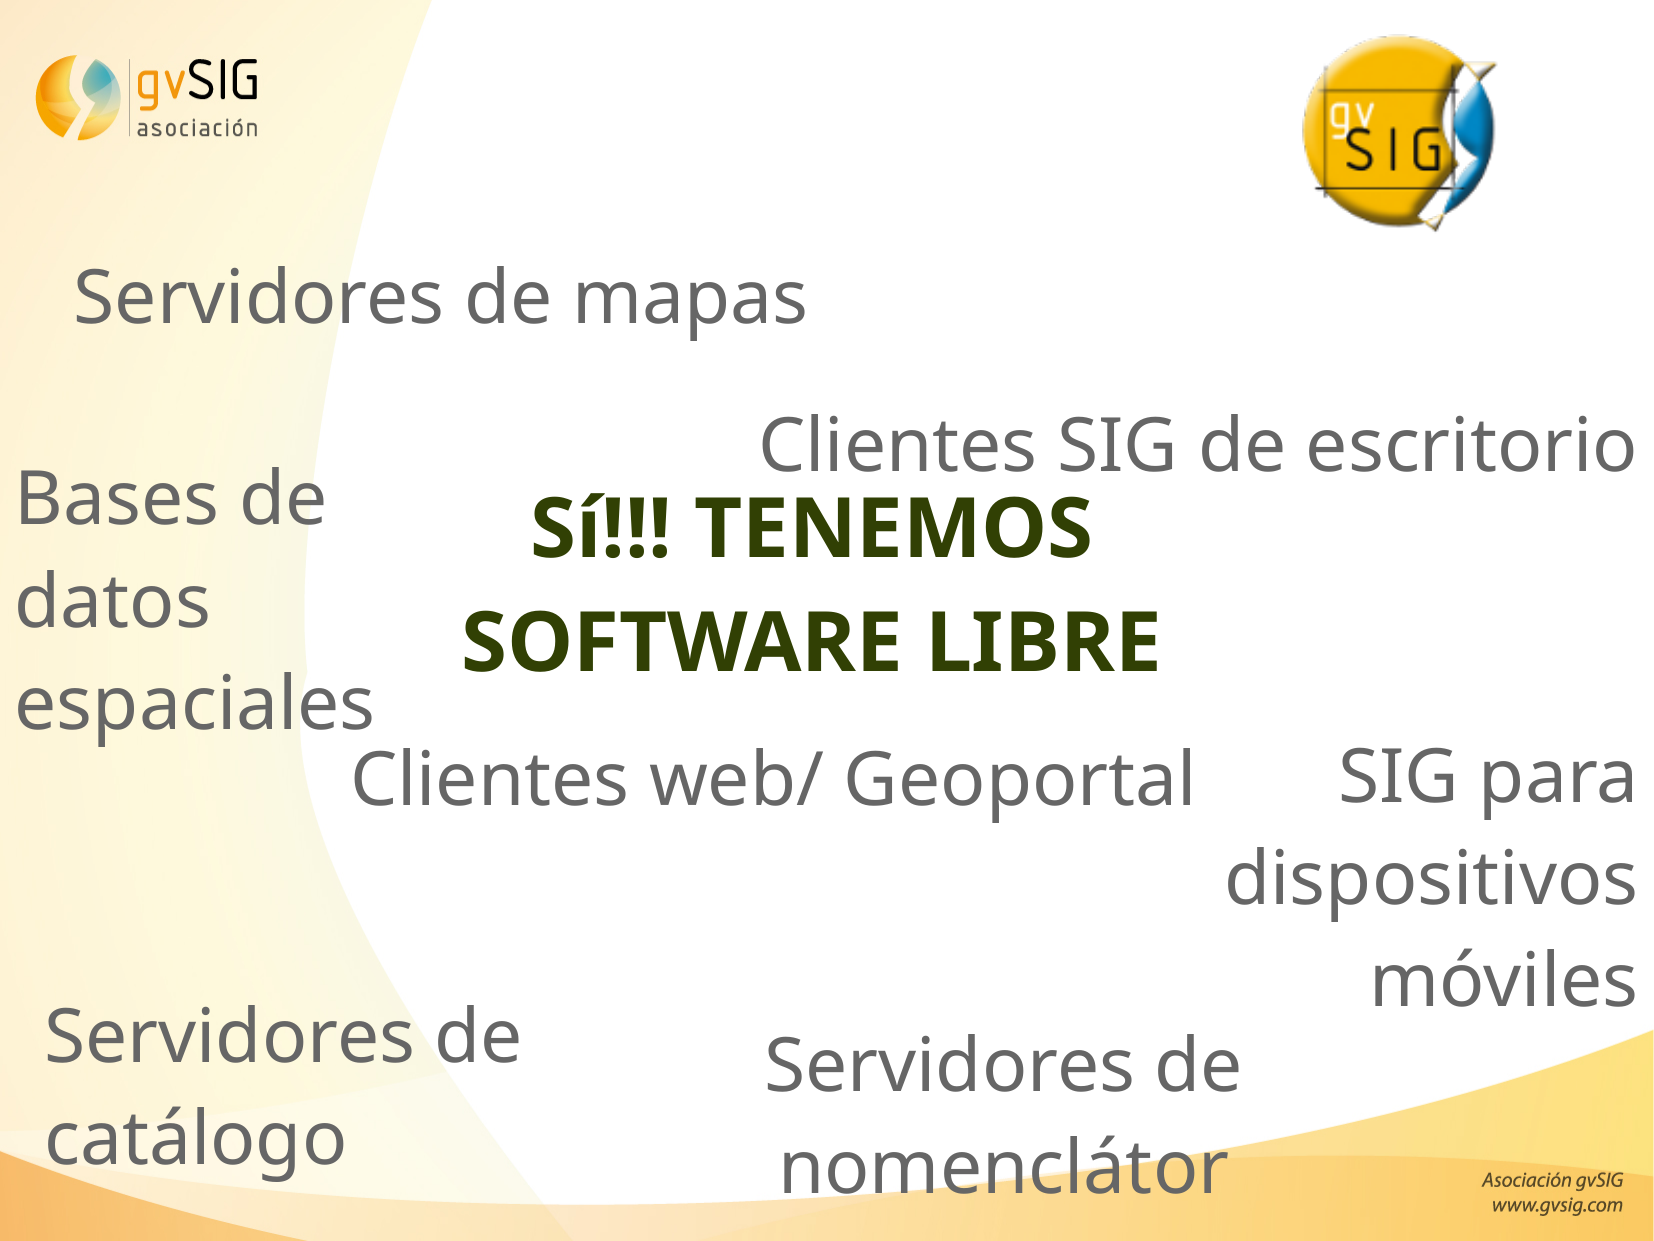

Servidores de mapas
Clientes SIG de escritorio
Bases de datos espaciales
# Sí!!! TENEMOS SOFTWARE LIBRE
SIG para dispositivos móviles
Clientes web/ Geoportal
Servidores de catálogo
Servidores de nomenclátor